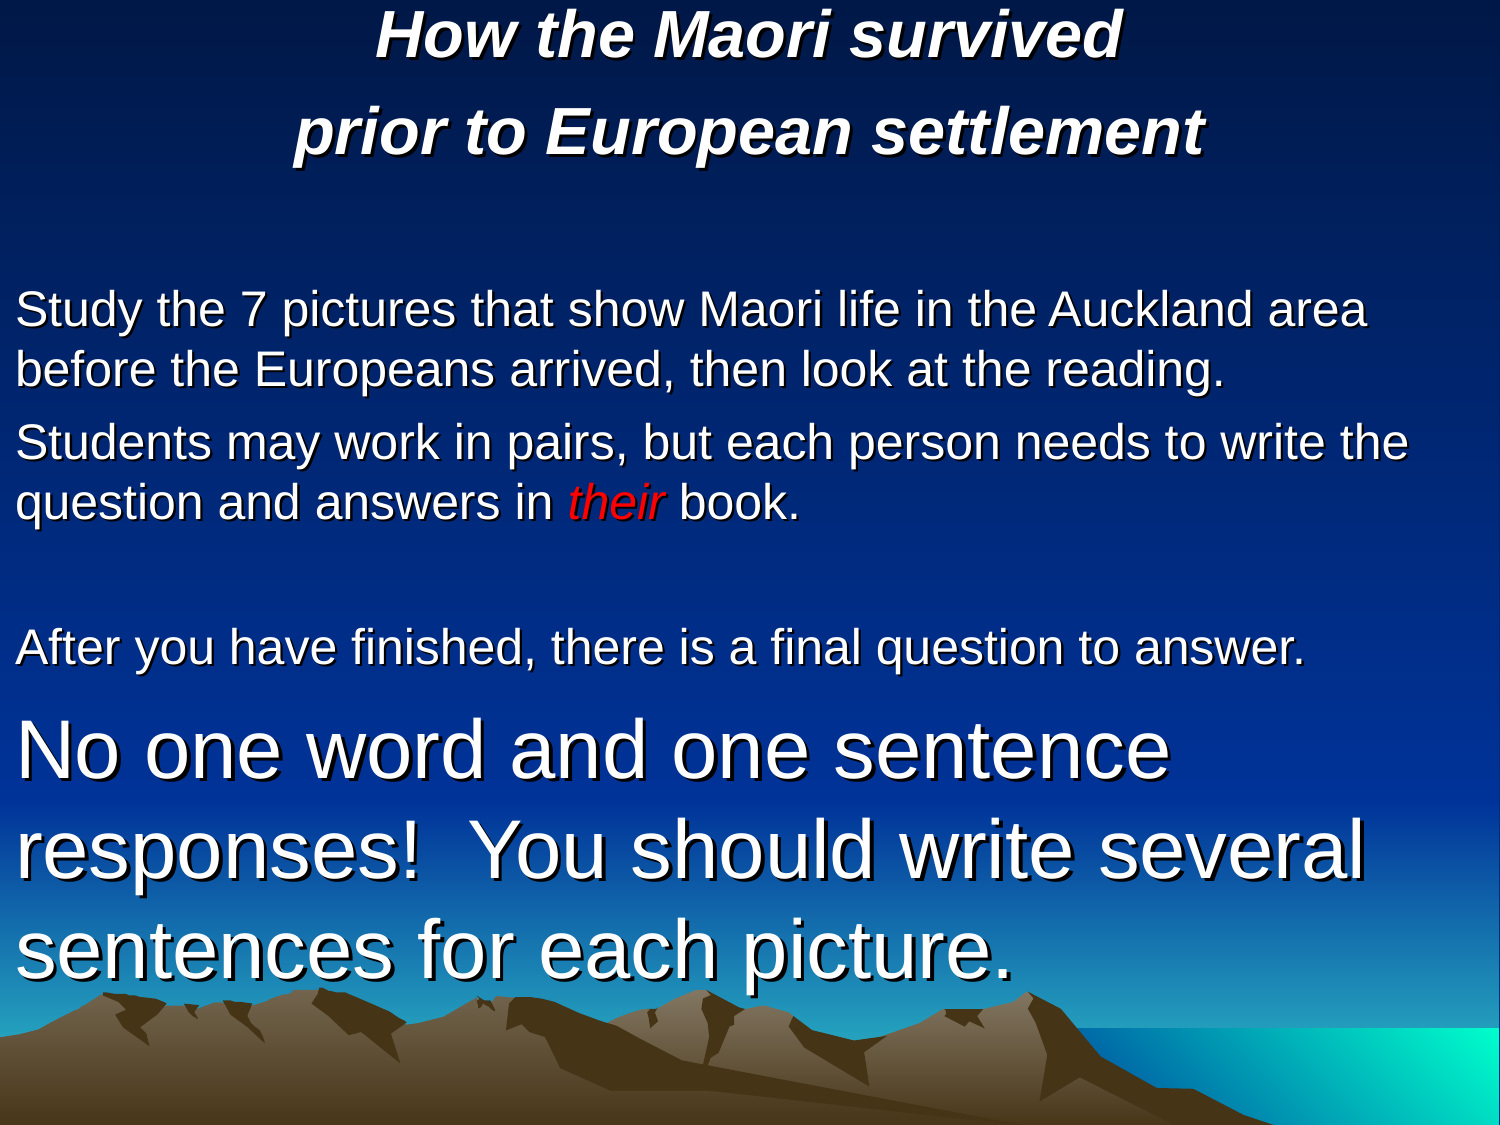

# How the Maori survived
prior to European settlement
Study the 7 pictures that show Maori life in the Auckland area before the Europeans arrived, then look at the reading.
Students may work in pairs, but each person needs to write the question and answers in their book.
After you have finished, there is a final question to answer.
No one word and one sentence responses! You should write several sentences for each picture.